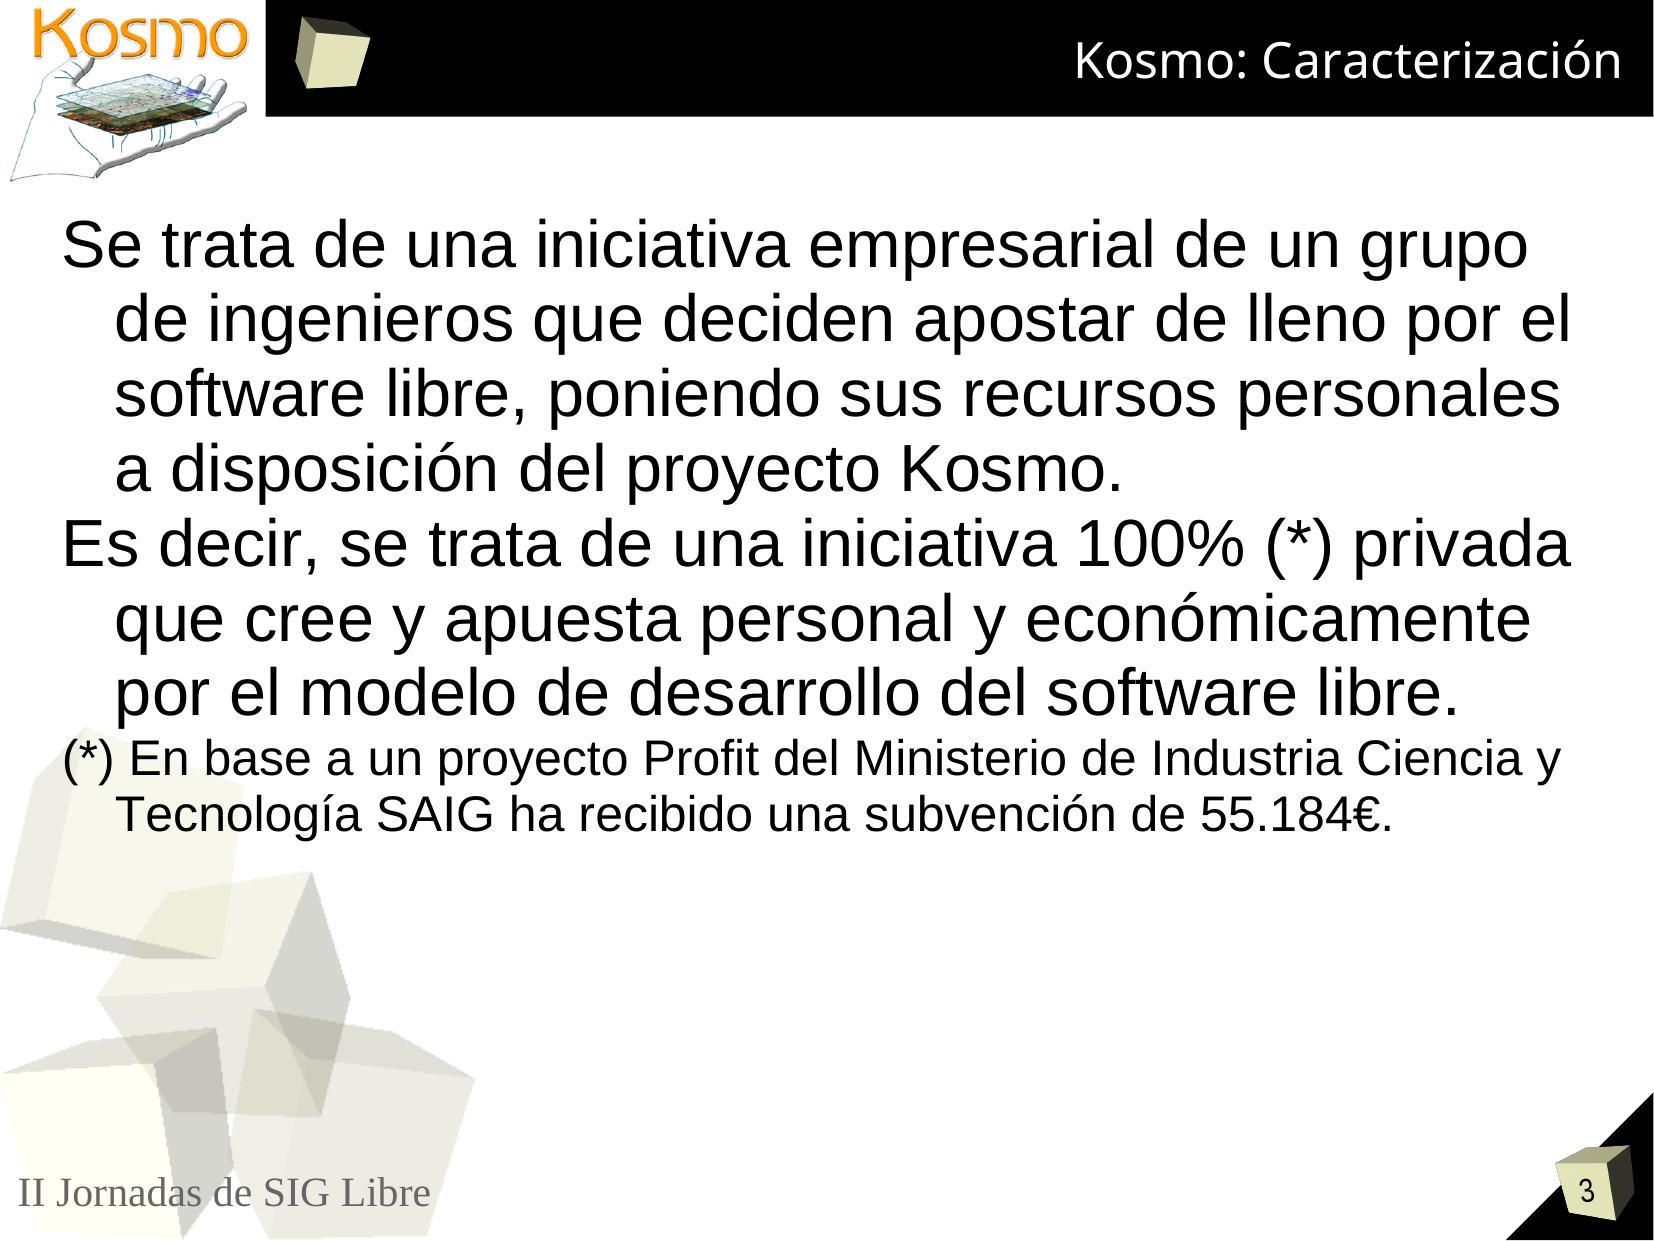

# Kosmo: Caracterización
Se trata de una iniciativa empresarial de un grupo de ingenieros que deciden apostar de lleno por el software libre, poniendo sus recursos personales a disposición del proyecto Kosmo.
Es decir, se trata de una iniciativa 100% (*) privada que cree y apuesta personal y económicamente por el modelo de desarrollo del software libre.
(*) En base a un proyecto Profit del Ministerio de Industria Ciencia y Tecnología SAIG ha recibido una subvención de 55.184€.